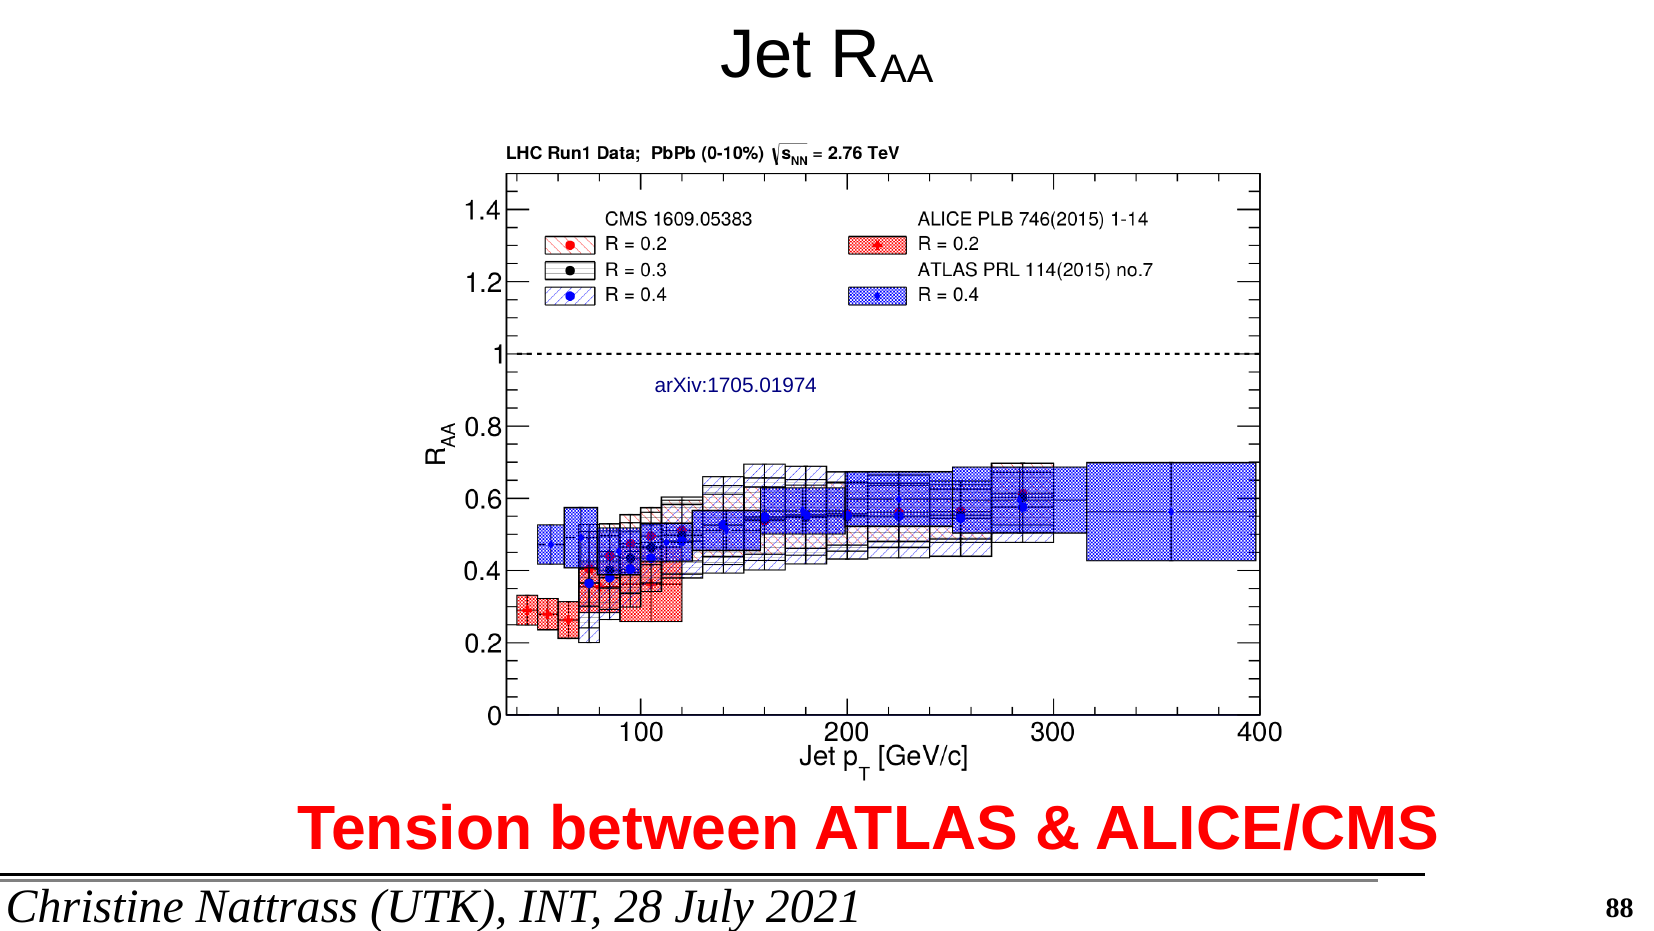

# Jet RAA
 arXiv:1705.01974
Tension between ATLAS & ALICE/CMS